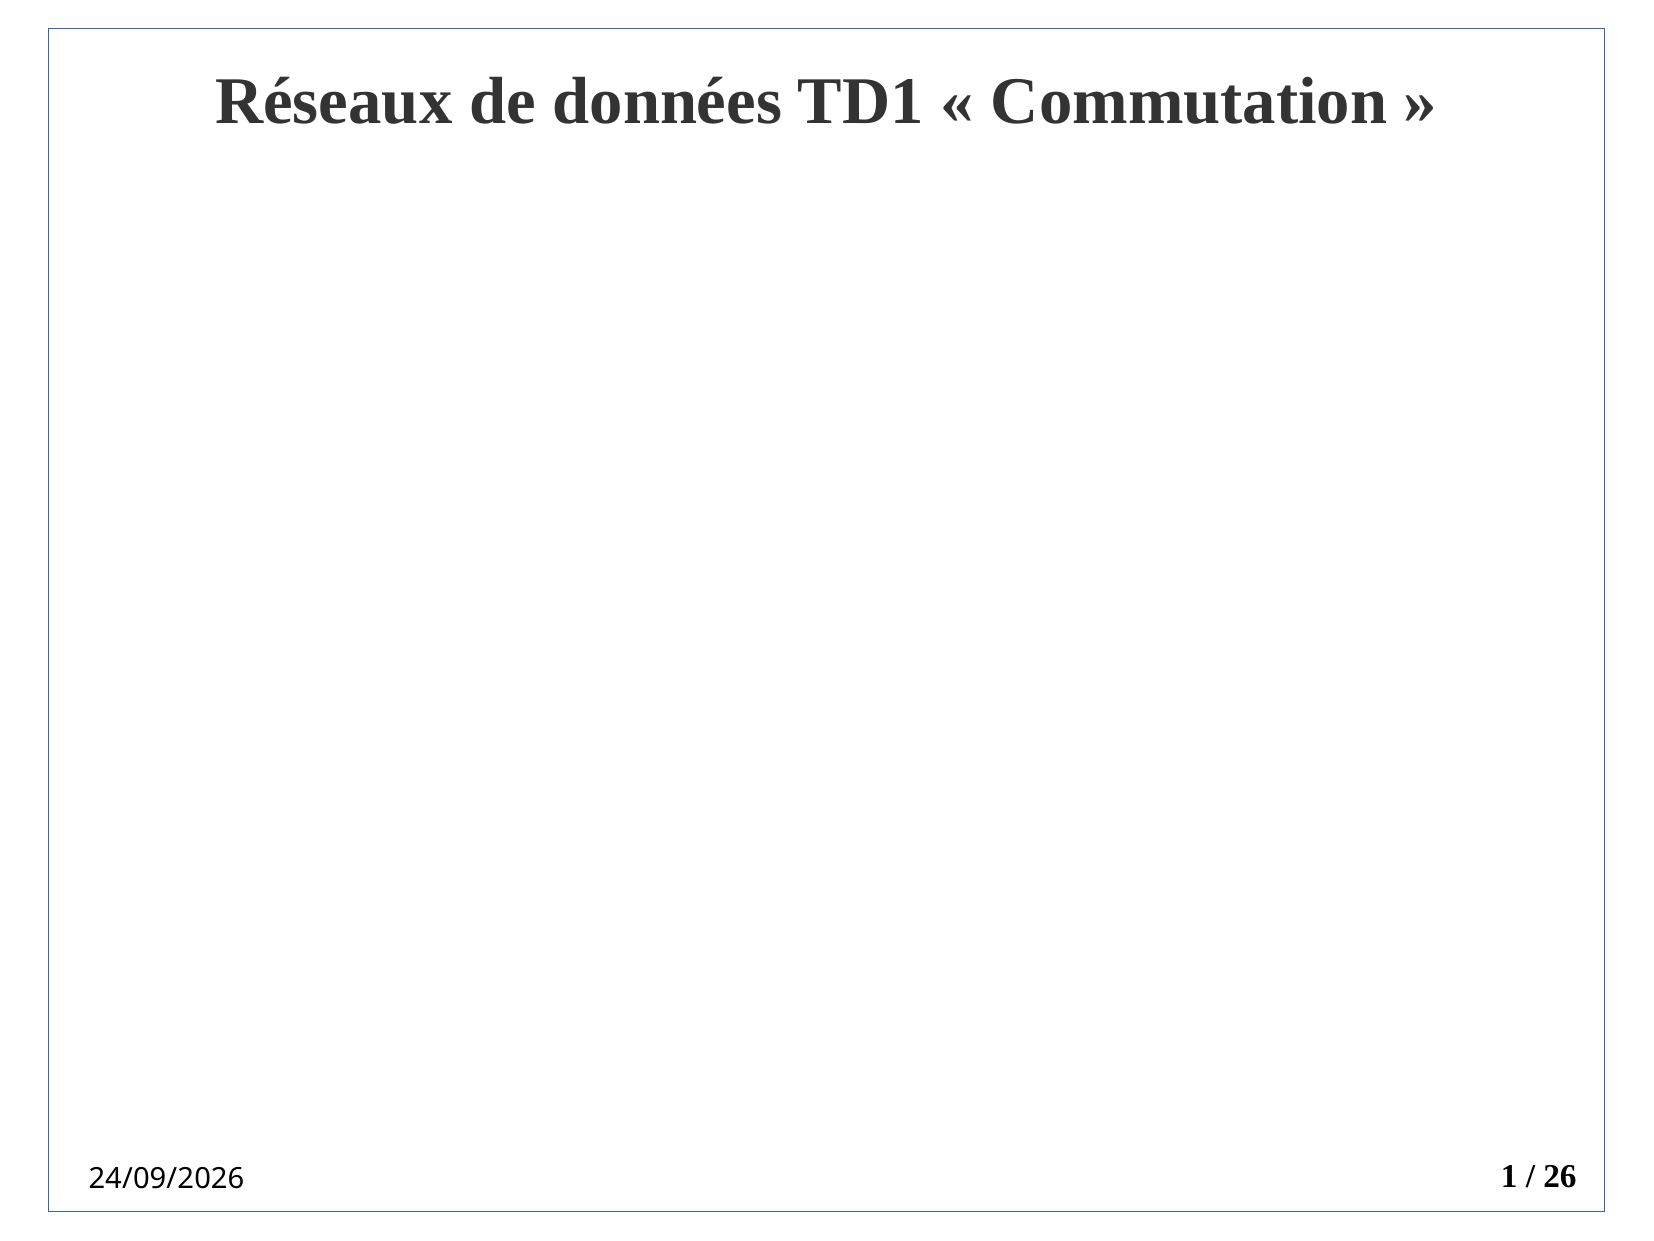

# Réseaux de données TD1 « Commutation »
1